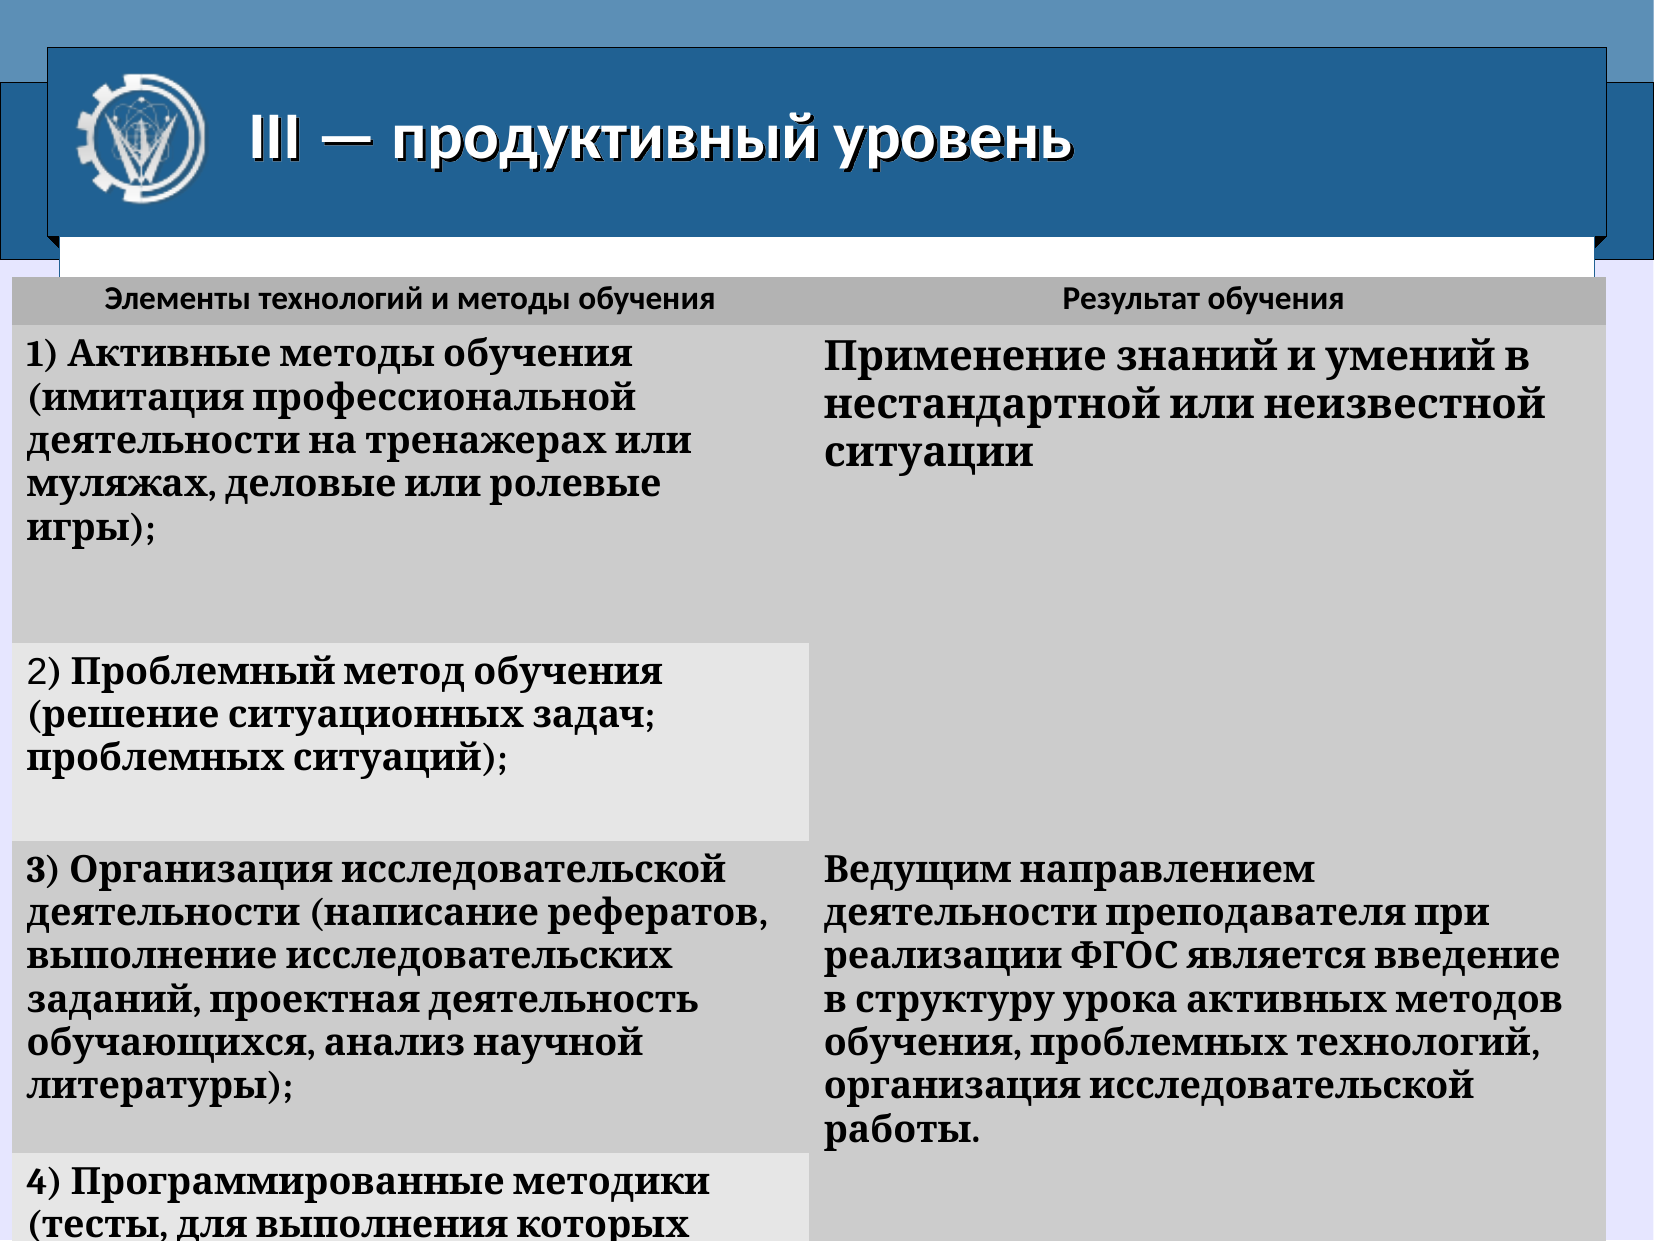

# III — продуктивный уровень
| Элементы технологий и методы обучения | Результат обучения |
| --- | --- |
| 1) Активные методы обучения (имитация профессиональной деятельности на тренажерах или муляжах, деловые или ролевые игры); | Применение знаний и умений в нестандартной или неизвестной ситуации |
| 2) Проблемный метод обучения (решение ситуационных задач; проблемных ситуаций); | |
| 3) Организация исследовательской деятельности (написание рефератов, выполнение исследовательских заданий, проектная деятельность обучающихся, анализ научной литературы); | Ведущим направлением деятельности преподавателя при реализации ФГОС является введение в структуру урока активных методов обучения, проблемных технологий, организация исследовательской работы. |
| 4) Программированные методики (тесты, для выполнения которых обучающийся должен ориентироваться в незнакомой ему ситуации); | |